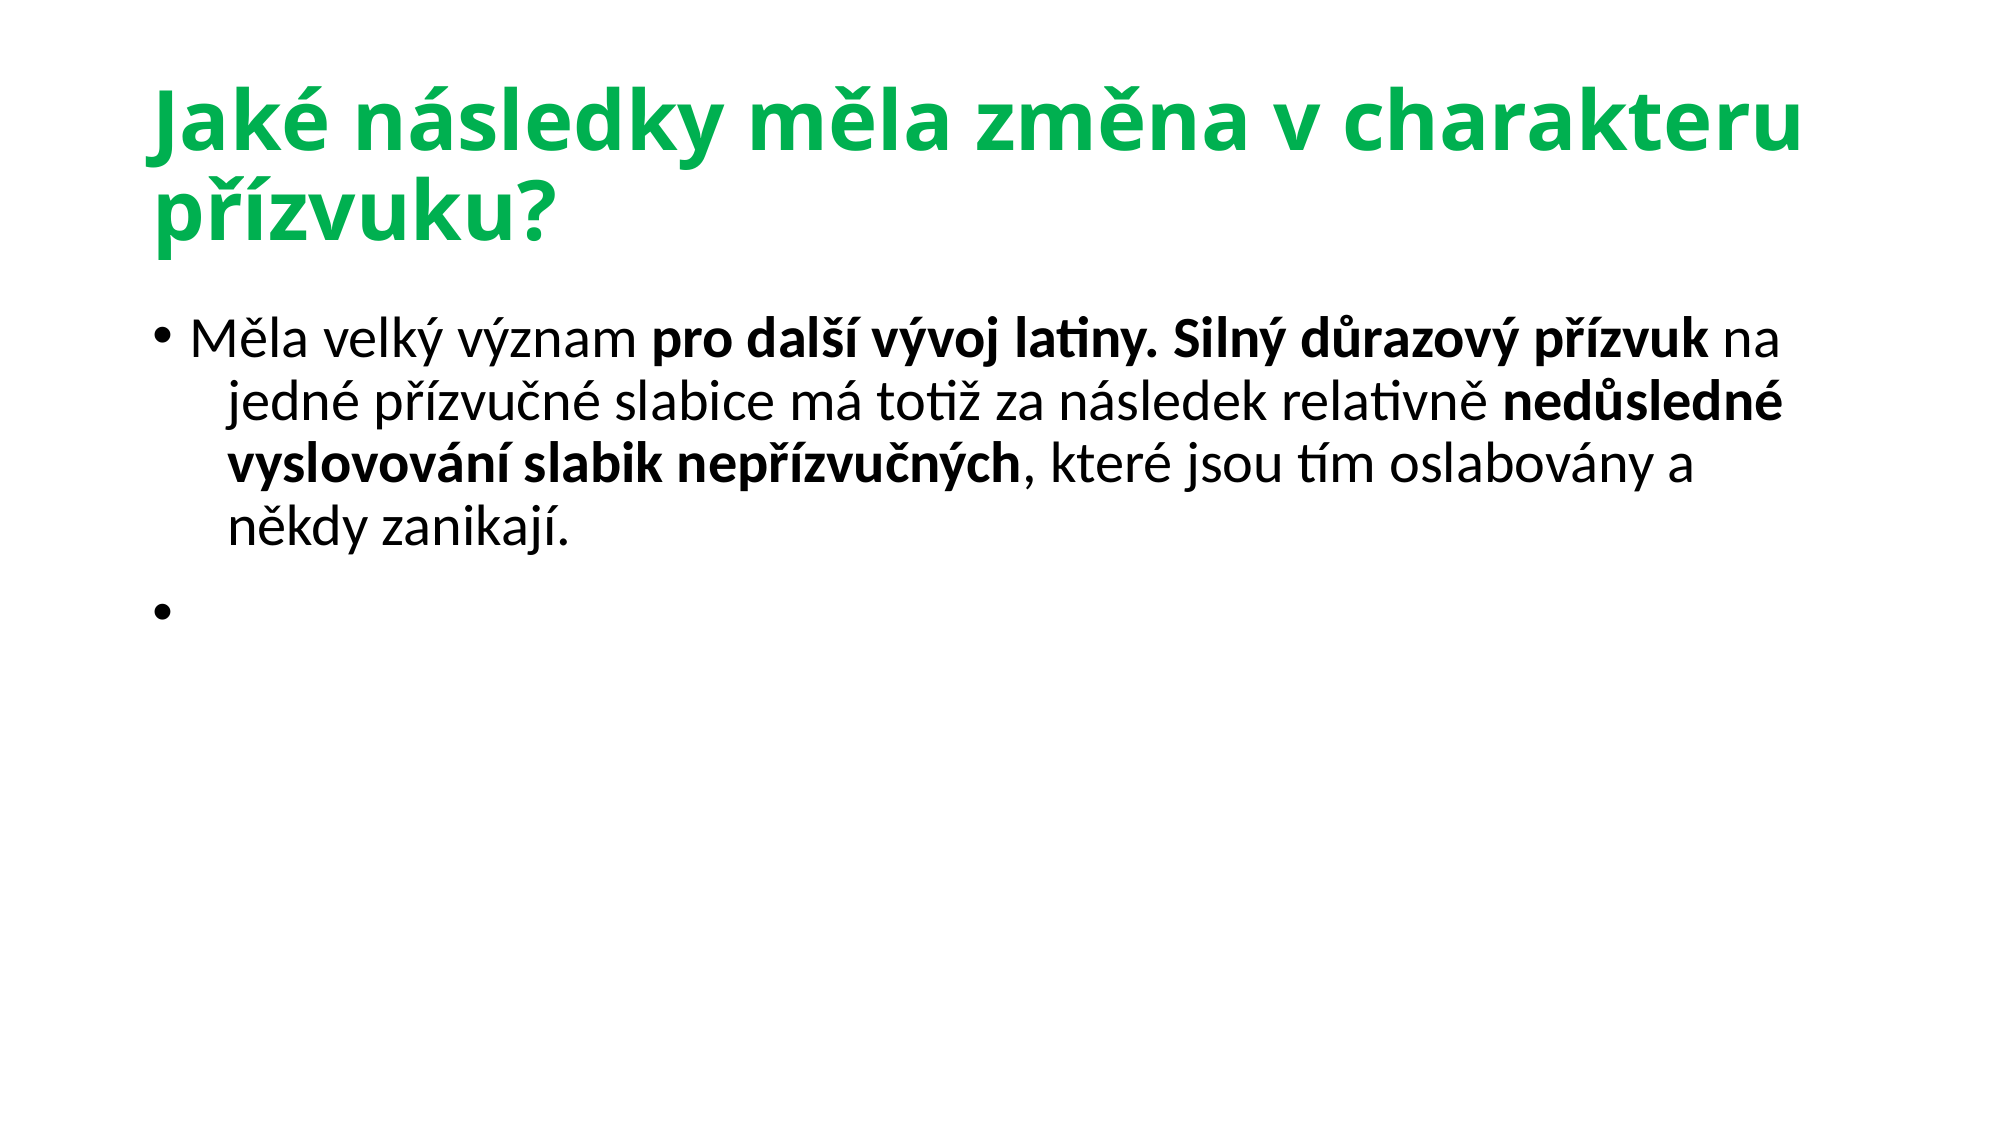

# Jaké následky měla změna v charakteru přízvuku?
Měla velký význam pro další vývoj latiny. Silný důrazový přízvuk na jedné přízvučné slabice má totiž za následek relativně nedůsledné vyslovování slabik nepřízvučných, které jsou tím oslabovány a někdy zanikají.